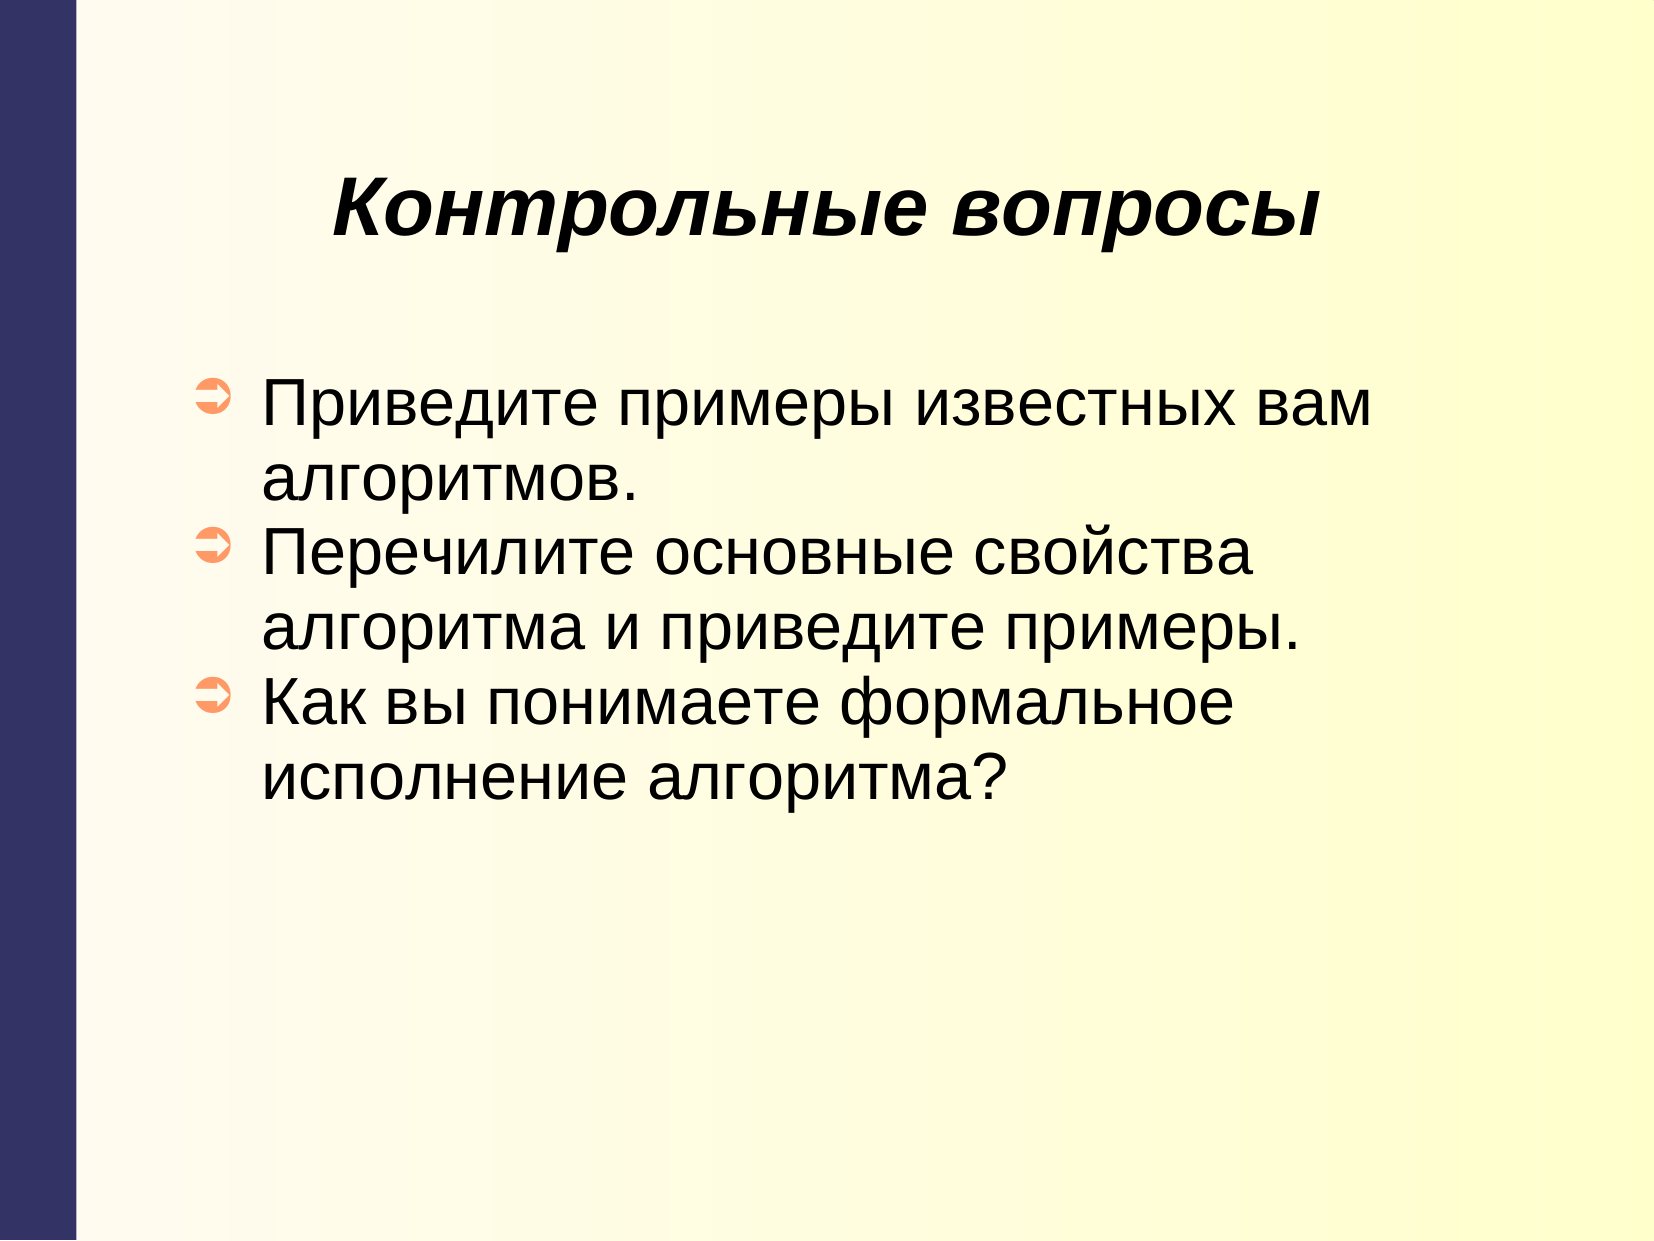

# Контрольные вопросы
Приведите примеры известных вам алгоритмов.
Перечилите основные свойства алгоритма и приведите примеры.
Как вы понимаете формальное исполнение алгоритма?